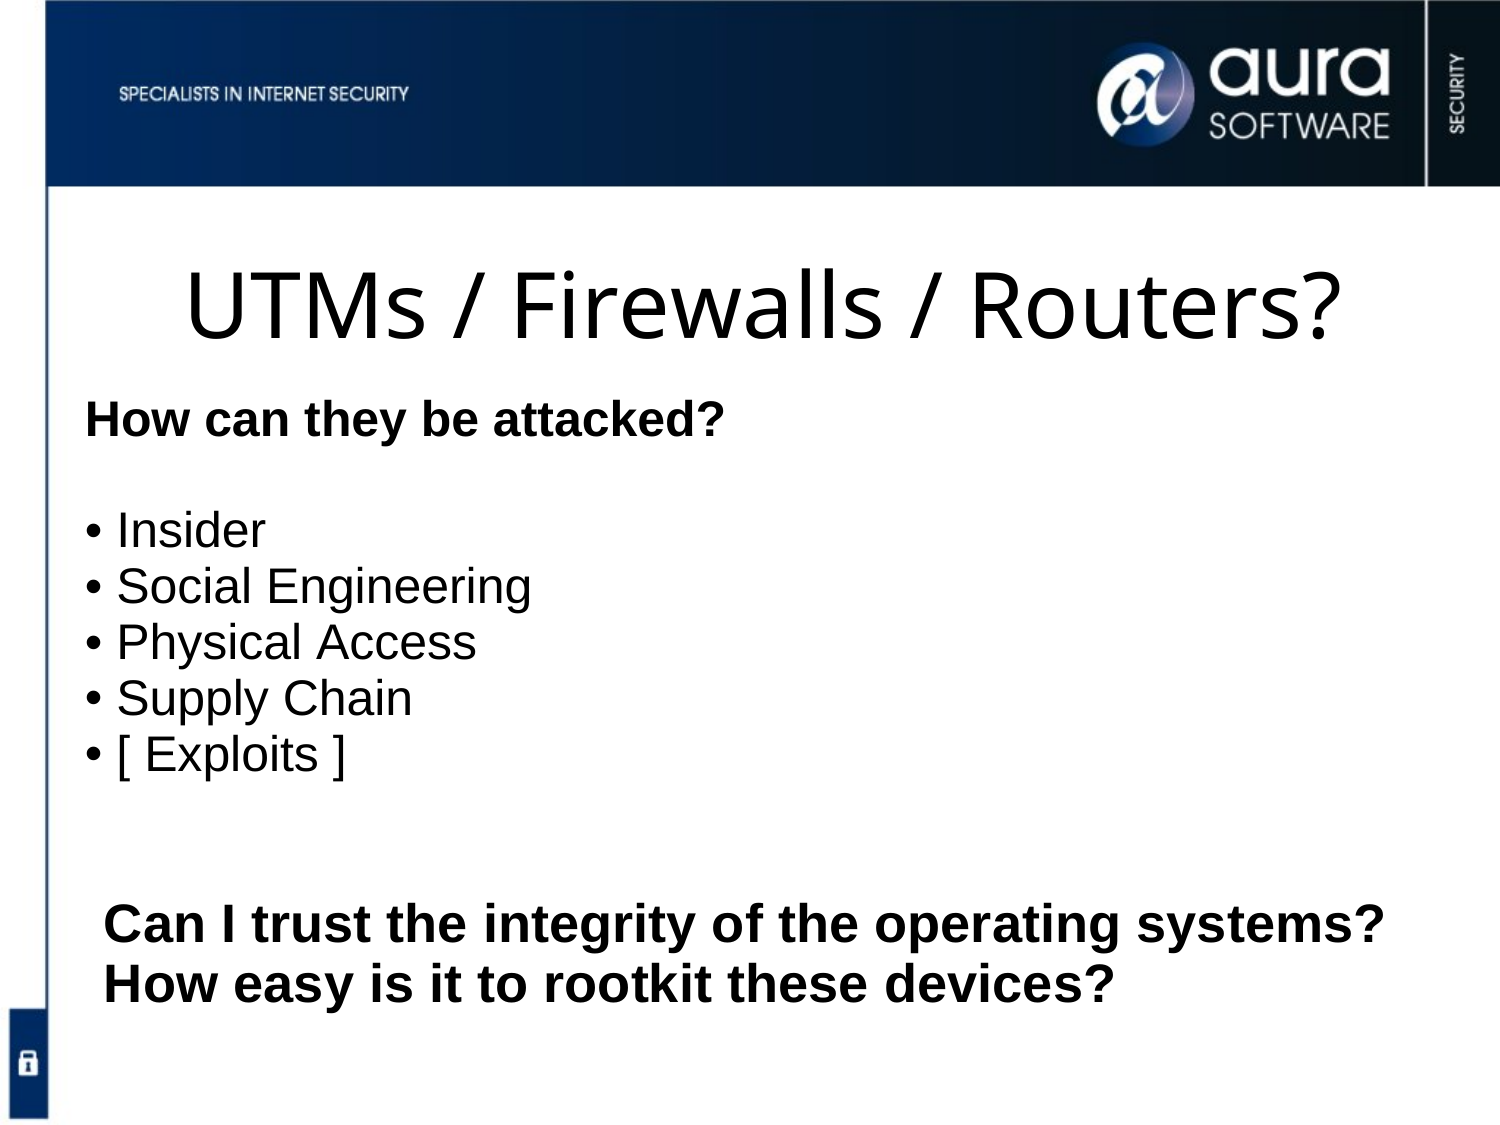

# UTMs / Firewalls / Routers?
How can they be attacked?
 Insider
 Social Engineering
 Physical Access
 Supply Chain
 [ Exploits ]
Can I trust the integrity of the operating systems?
How easy is it to rootkit these devices?